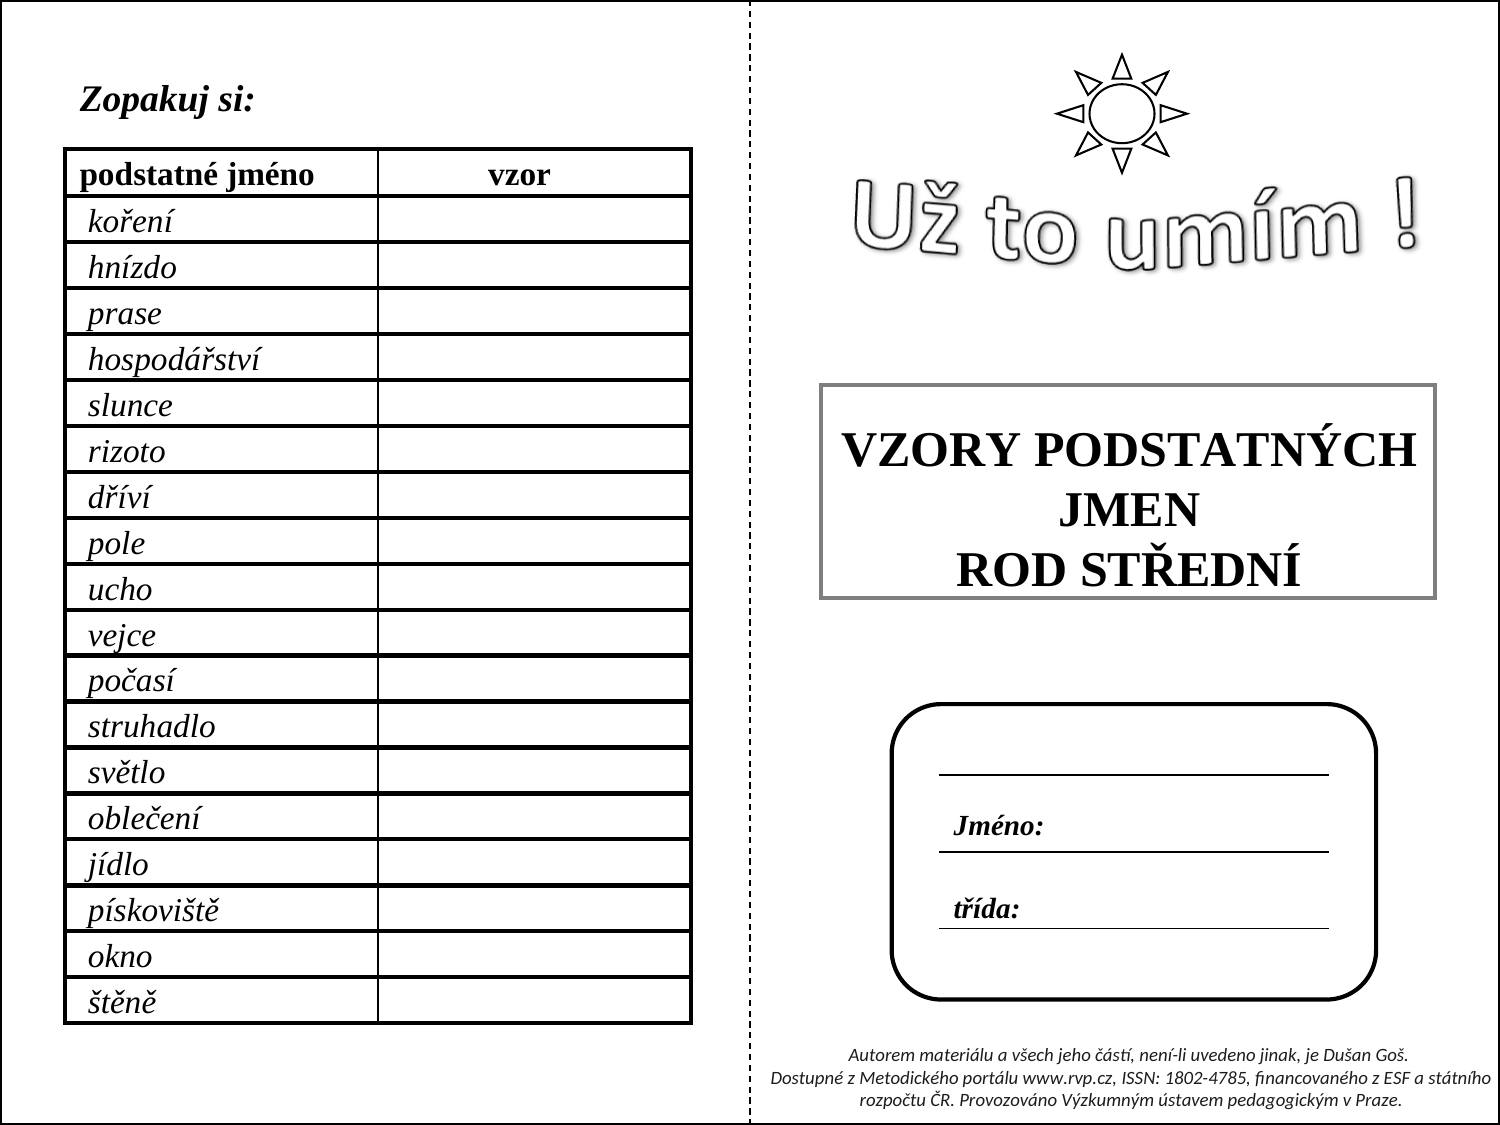

Zopakuj si:
podstatné jméno vzor
 koření
 hnízdo
 prase
 hospodářství
 slunce
 rizoto
 dříví
 pole
 ucho
 vejce
 počasí
 struhadlo
 světlo
 oblečení
 jídlo
 pískoviště
 okno
 štěně
VZORY PODSTATNÝCH JMEN
ROD STŘEDNÍ
Jméno:
třída:
Autorem materiálu a všech jeho částí, není-li uvedeno jinak, je Dušan Goš.
Dostupné z Metodického portálu www.rvp.cz, ISSN: 1802-4785, financovaného z ESF a státního rozpočtu ČR. Provozováno Výzkumným ústavem pedagogickým v Praze.